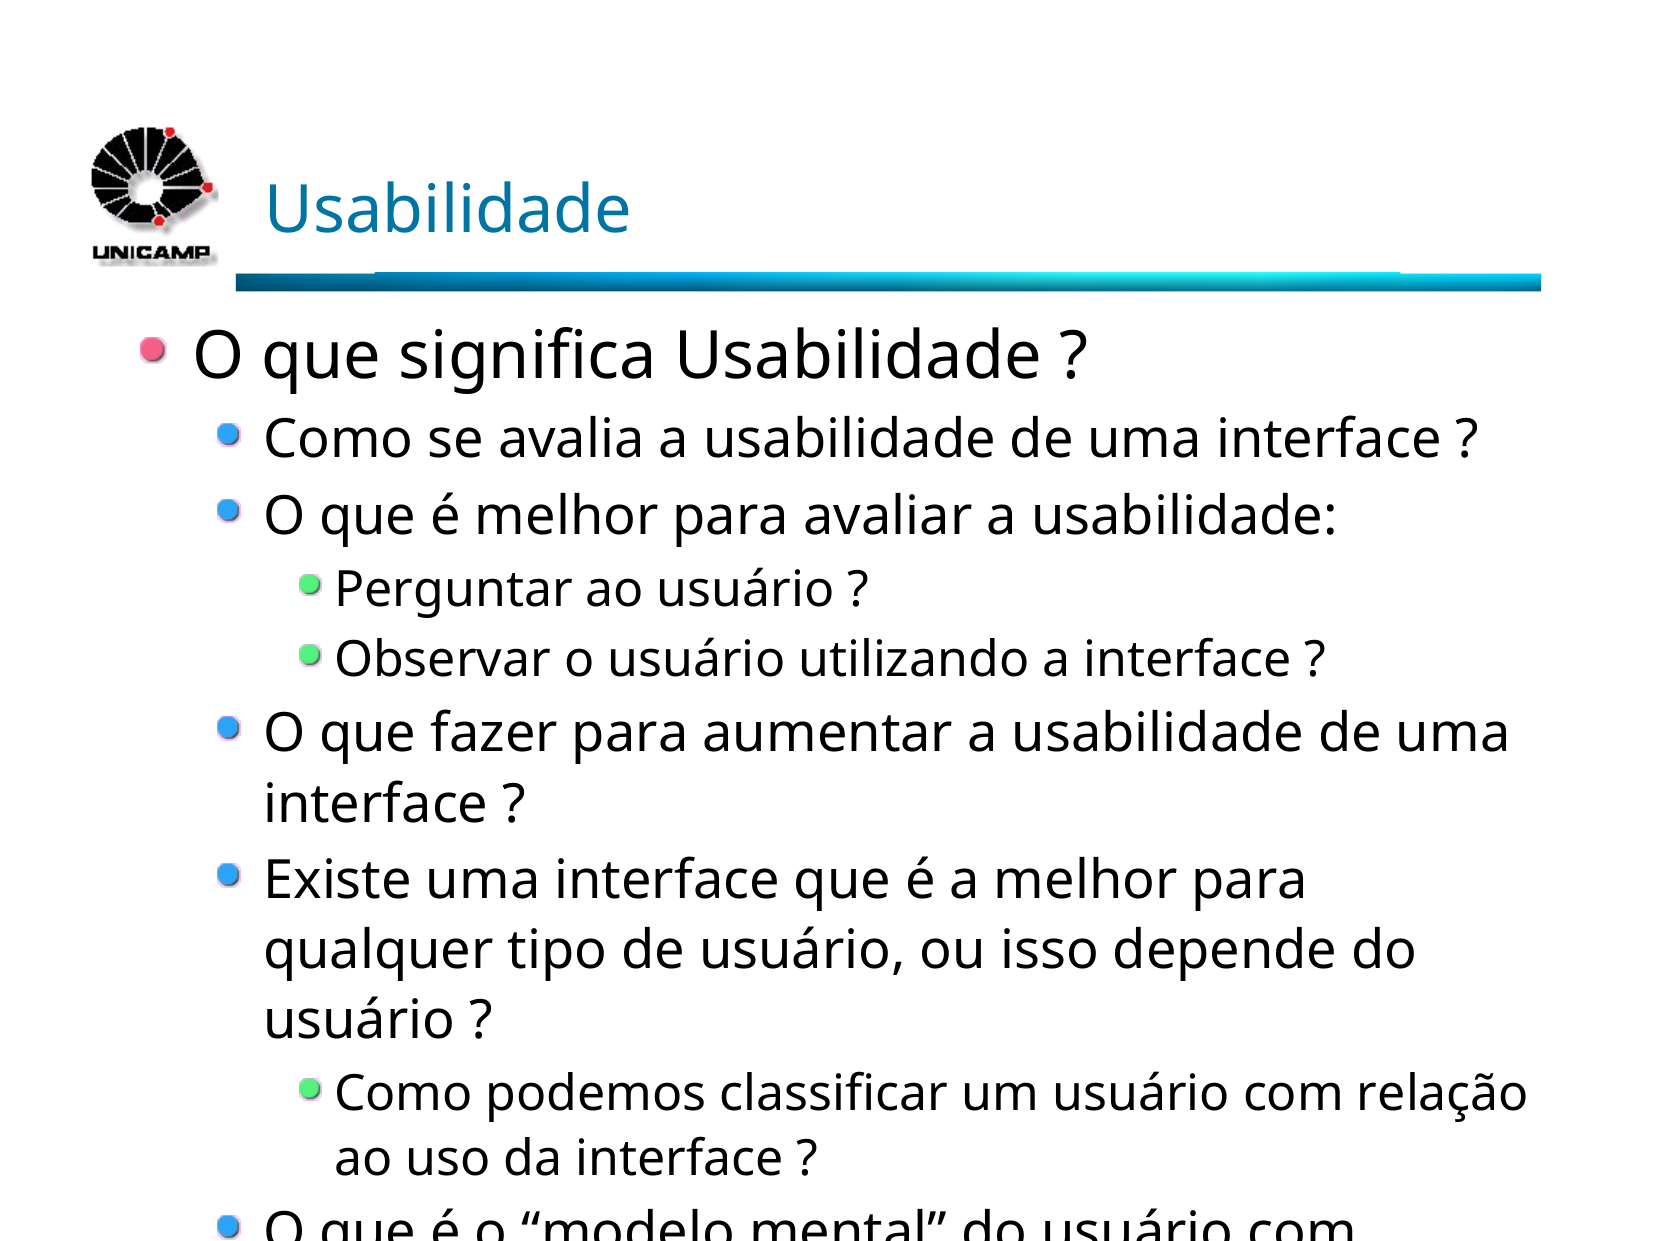

# Usabilidade
O que significa Usabilidade ?
Como se avalia a usabilidade de uma interface ?
O que é melhor para avaliar a usabilidade:
Perguntar ao usuário ?
Observar o usuário utilizando a interface ?
O que fazer para aumentar a usabilidade de uma interface ?
Existe uma interface que é a melhor para qualquer tipo de usuário, ou isso depende do usuário ?
Como podemos classificar um usuário com relação ao uso da interface ?
O que é o “modelo mental” do usuário com relação ao sistema ?